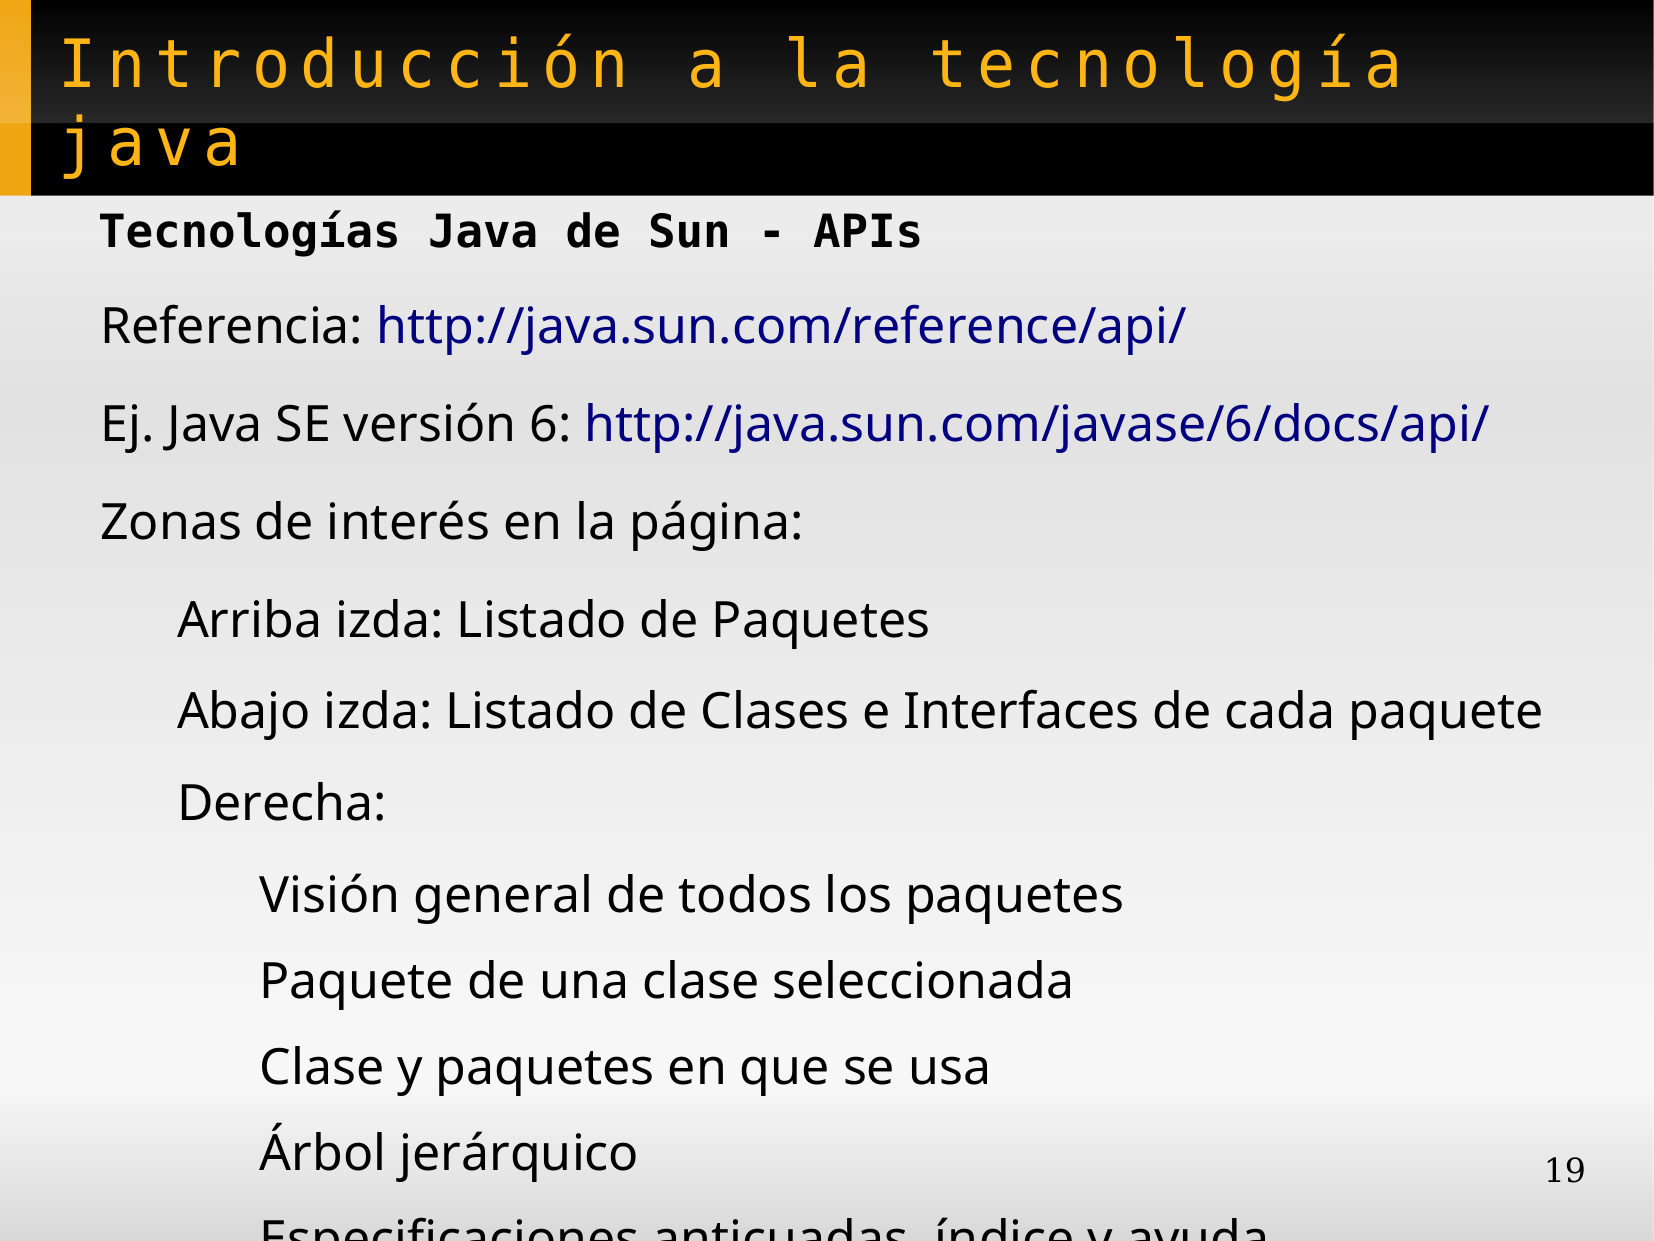

# Introducción a la tecnología java
Tecnologías Java de Sun - APIs
Referencia: http://java.sun.com/reference/api/
Ej. Java SE versión 6: http://java.sun.com/javase/6/docs/api/
Zonas de interés en la página:
Arriba izda: Listado de Paquetes
Abajo izda: Listado de Clases e Interfaces de cada paquete
Derecha:
Visión general de todos los paquetes
Paquete de una clase seleccionada
Clase y paquetes en que se usa
Árbol jerárquico
Especificaciones anticuadas, índice y ayuda
19